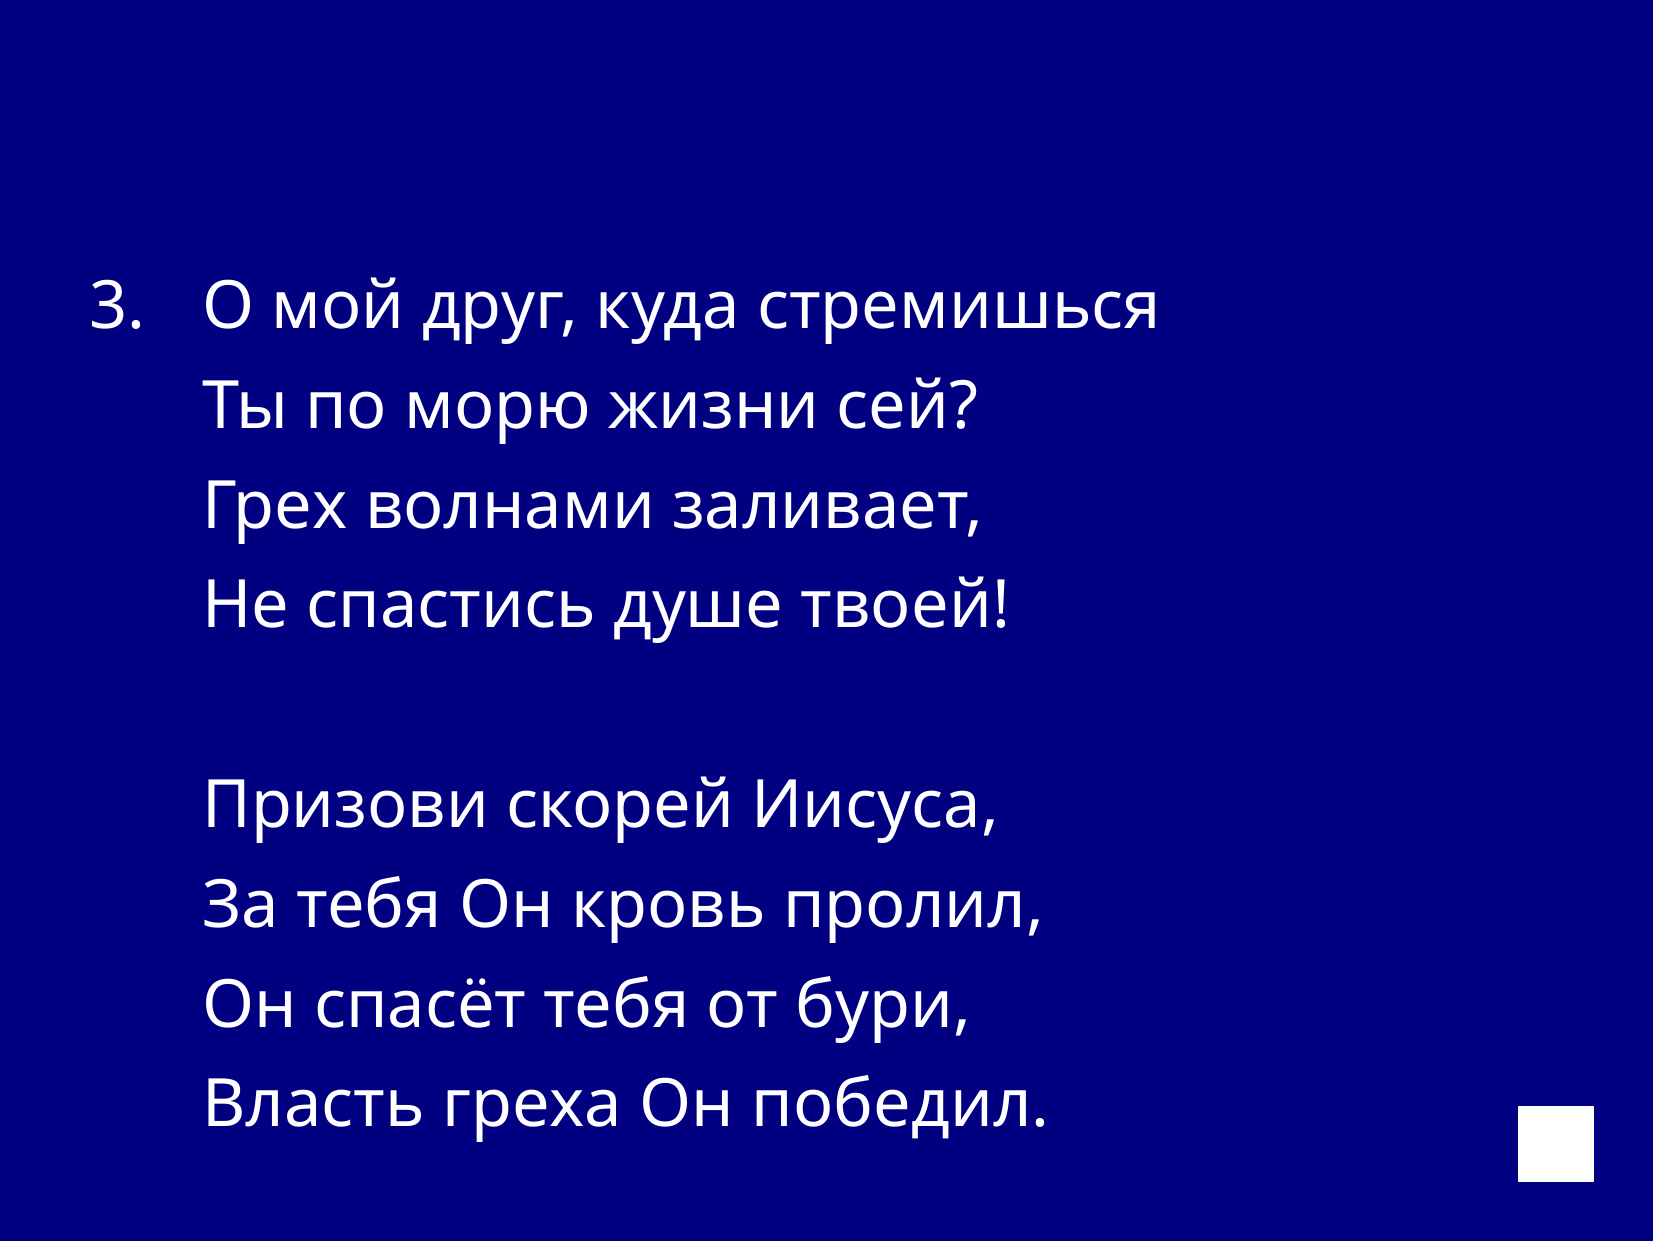

3.	О мой друг, куда стремишься
	Ты по морю жизни сей?
	Грех волнами заливает,
	Не спастись душе твоей!
	Призови скорей Иисуса,
	За тебя Он кровь пролил,
	Он спасёт тебя от бури,
	Власть греха Он победил.